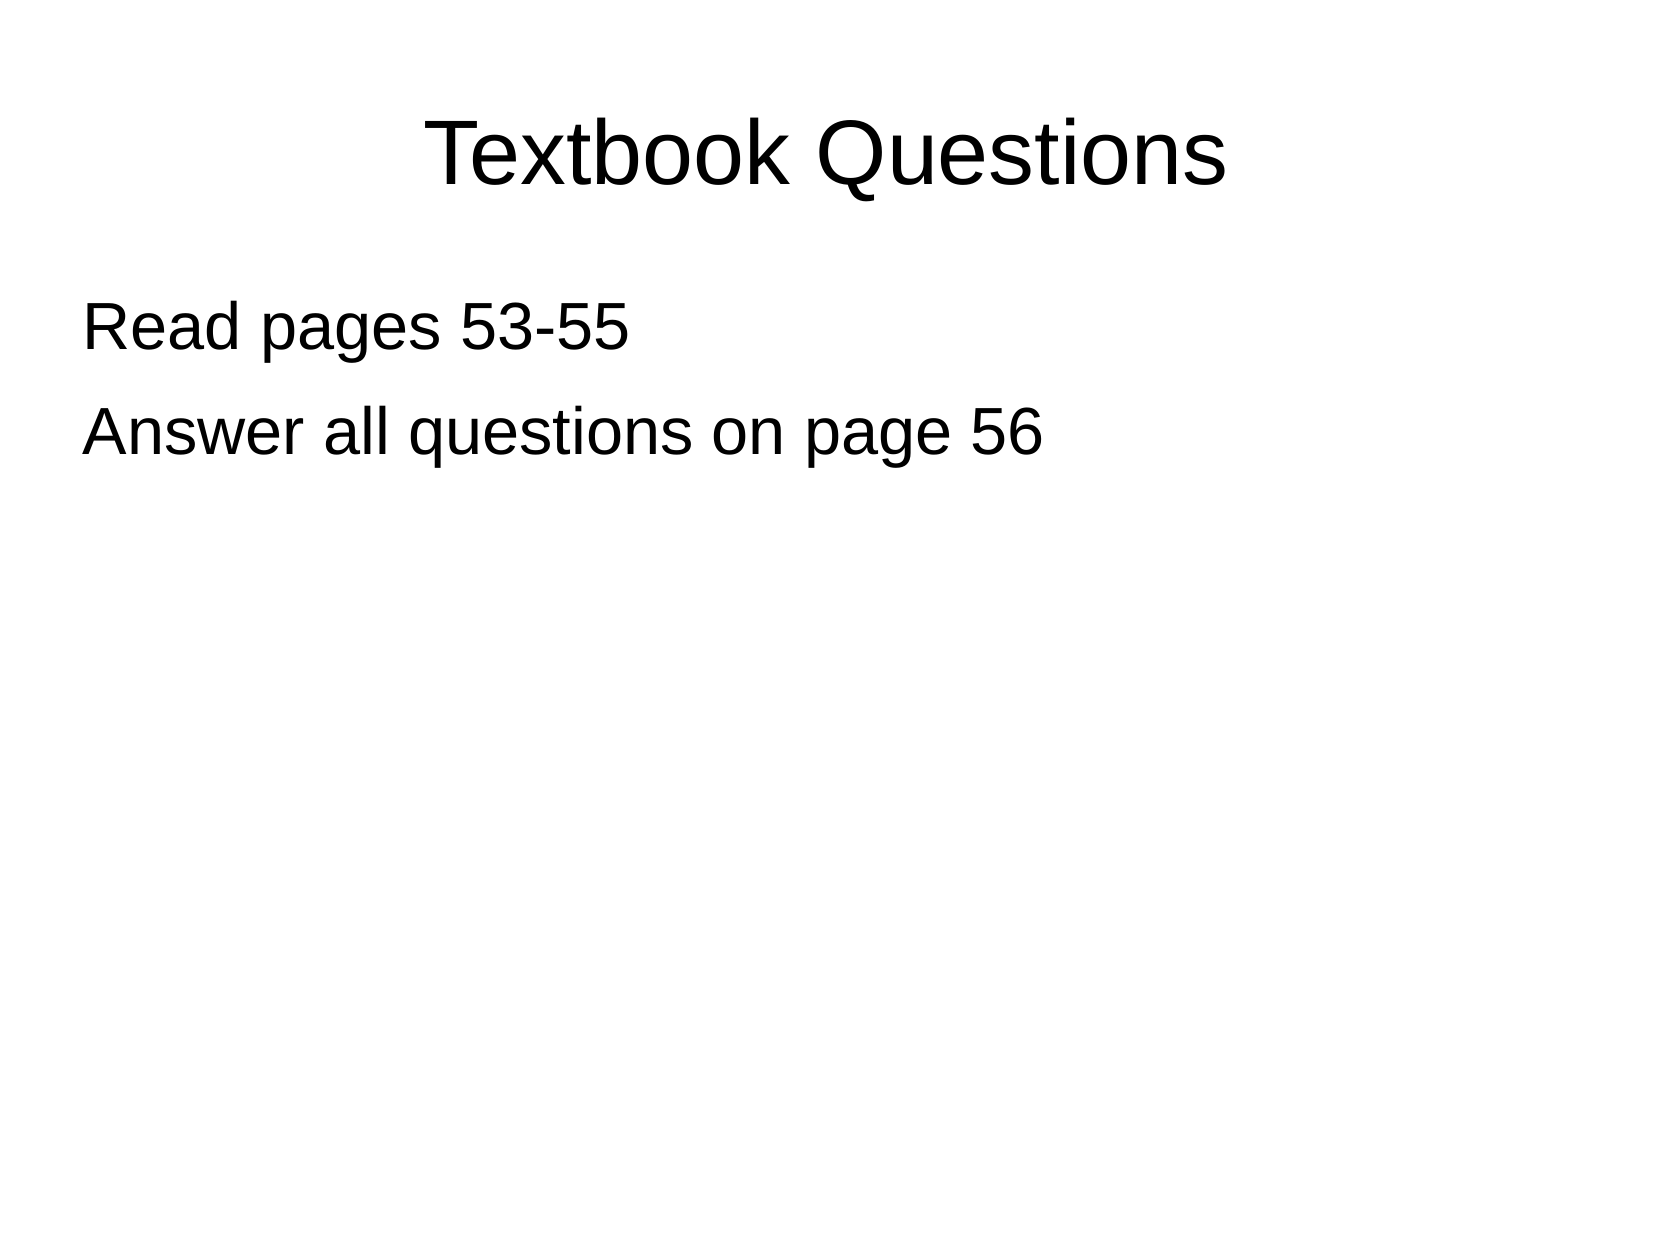

# Textbook Questions
Read pages 53-55
Answer all questions on page 56